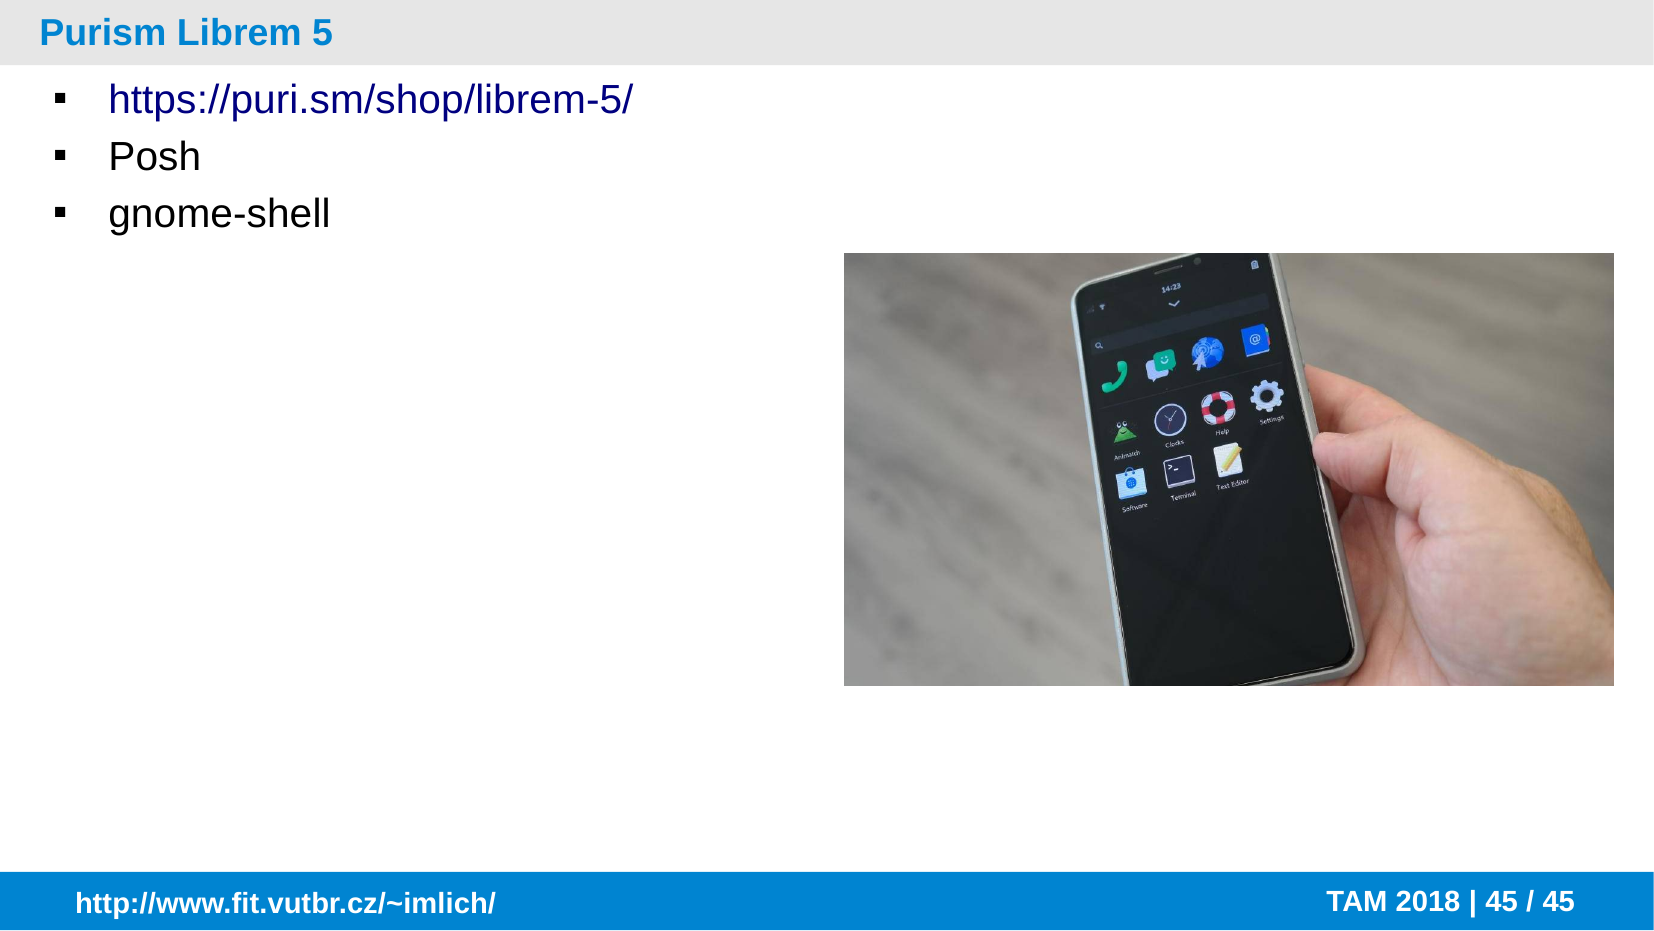

# Purism Librem 5
https://puri.sm/shop/librem-5/
Posh
gnome-shell